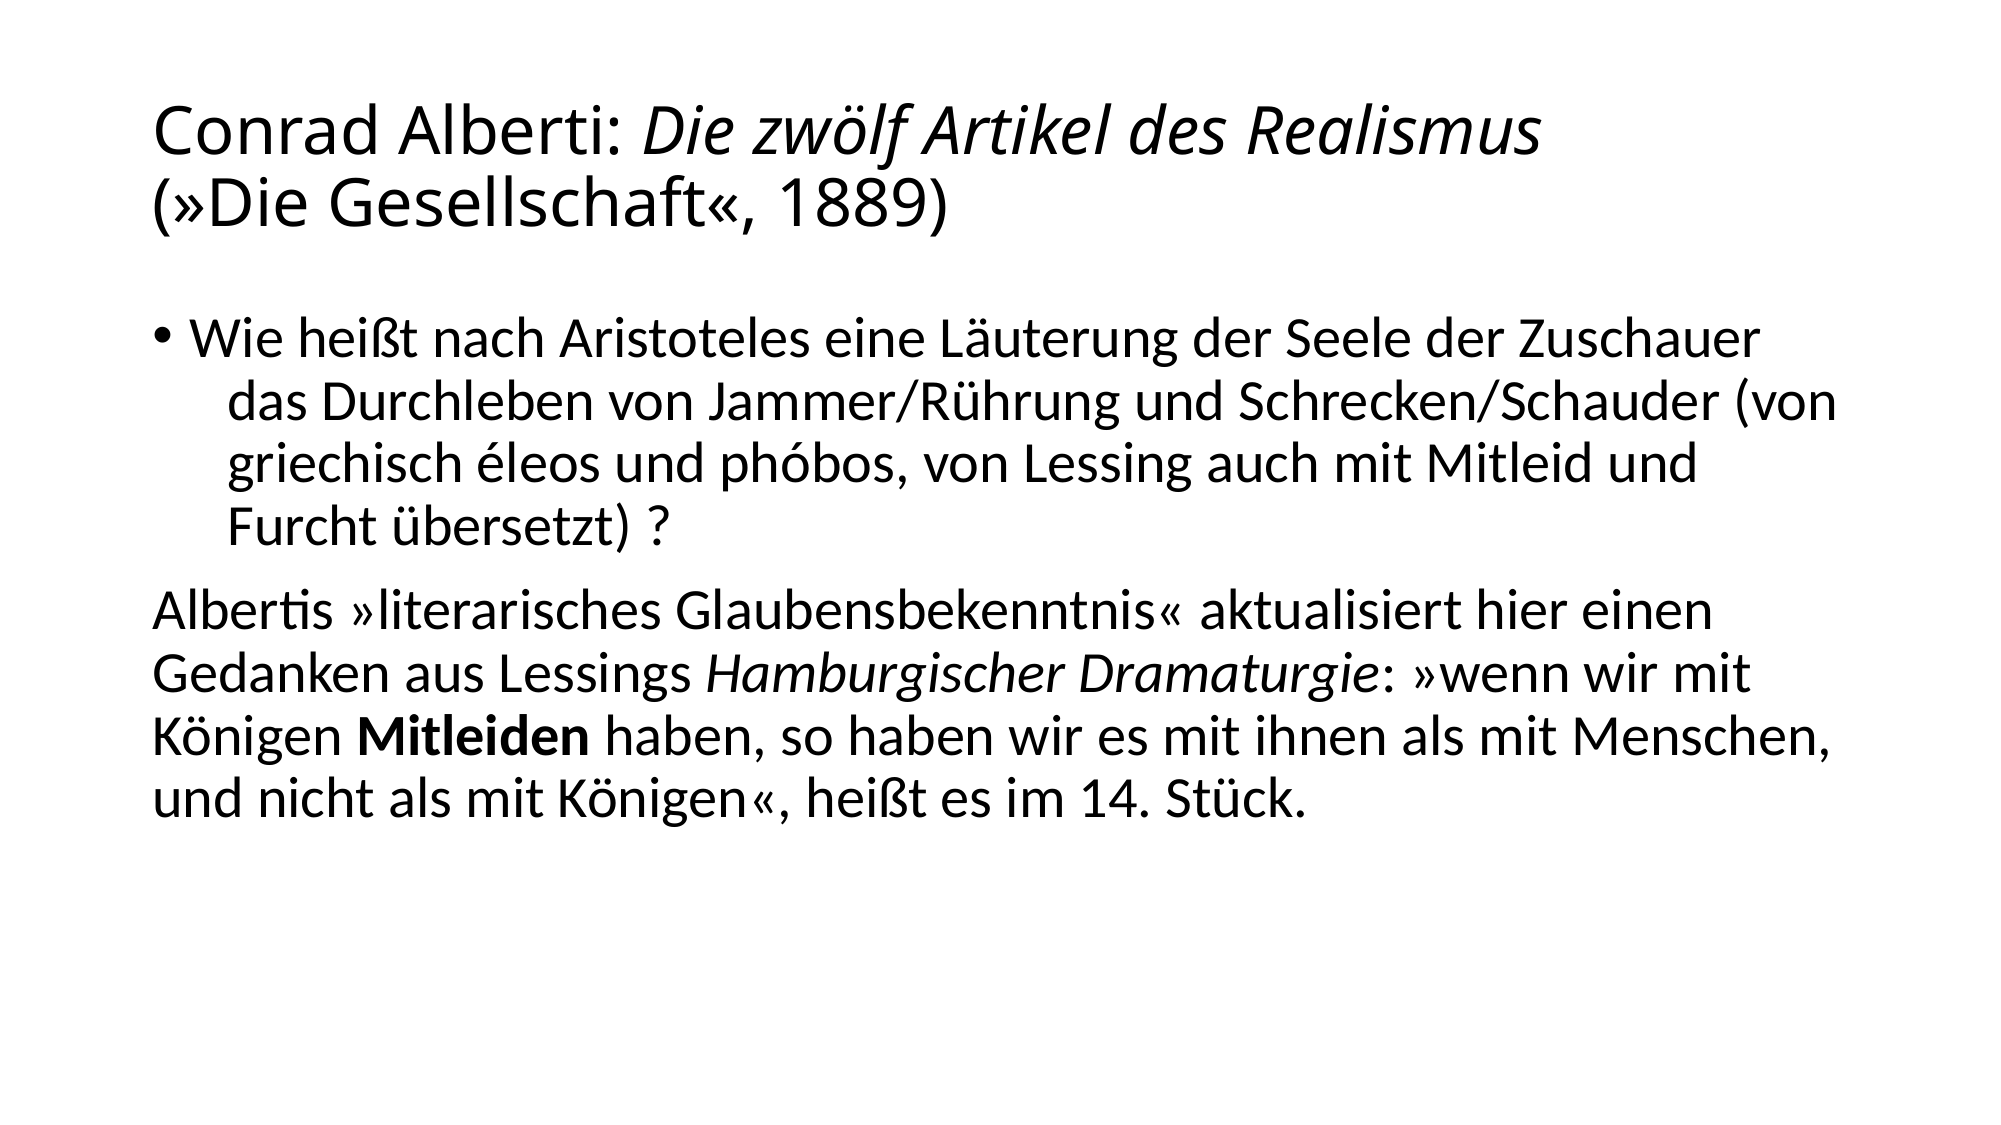

# Conrad Alberti: Die zwölf Artikel des Realismus (»Die Gesellschaft«, 1889)
Wie heißt nach Aristoteles eine Läuterung der Seele der Zuschauer das Durchleben von Jammer/Rührung und Schrecken/Schauder (von griechisch éleos und phóbos, von Lessing auch mit Mitleid und Furcht übersetzt) ?
Albertis »literarisches Glaubensbekenntnis« aktualisiert hier einen Gedanken aus Lessings Hamburgischer Dramaturgie: »wenn wir mit Königen Mitleiden haben, so haben wir es mit ihnen als mit Menschen, und nicht als mit Königen«, heißt es im 14. Stück.